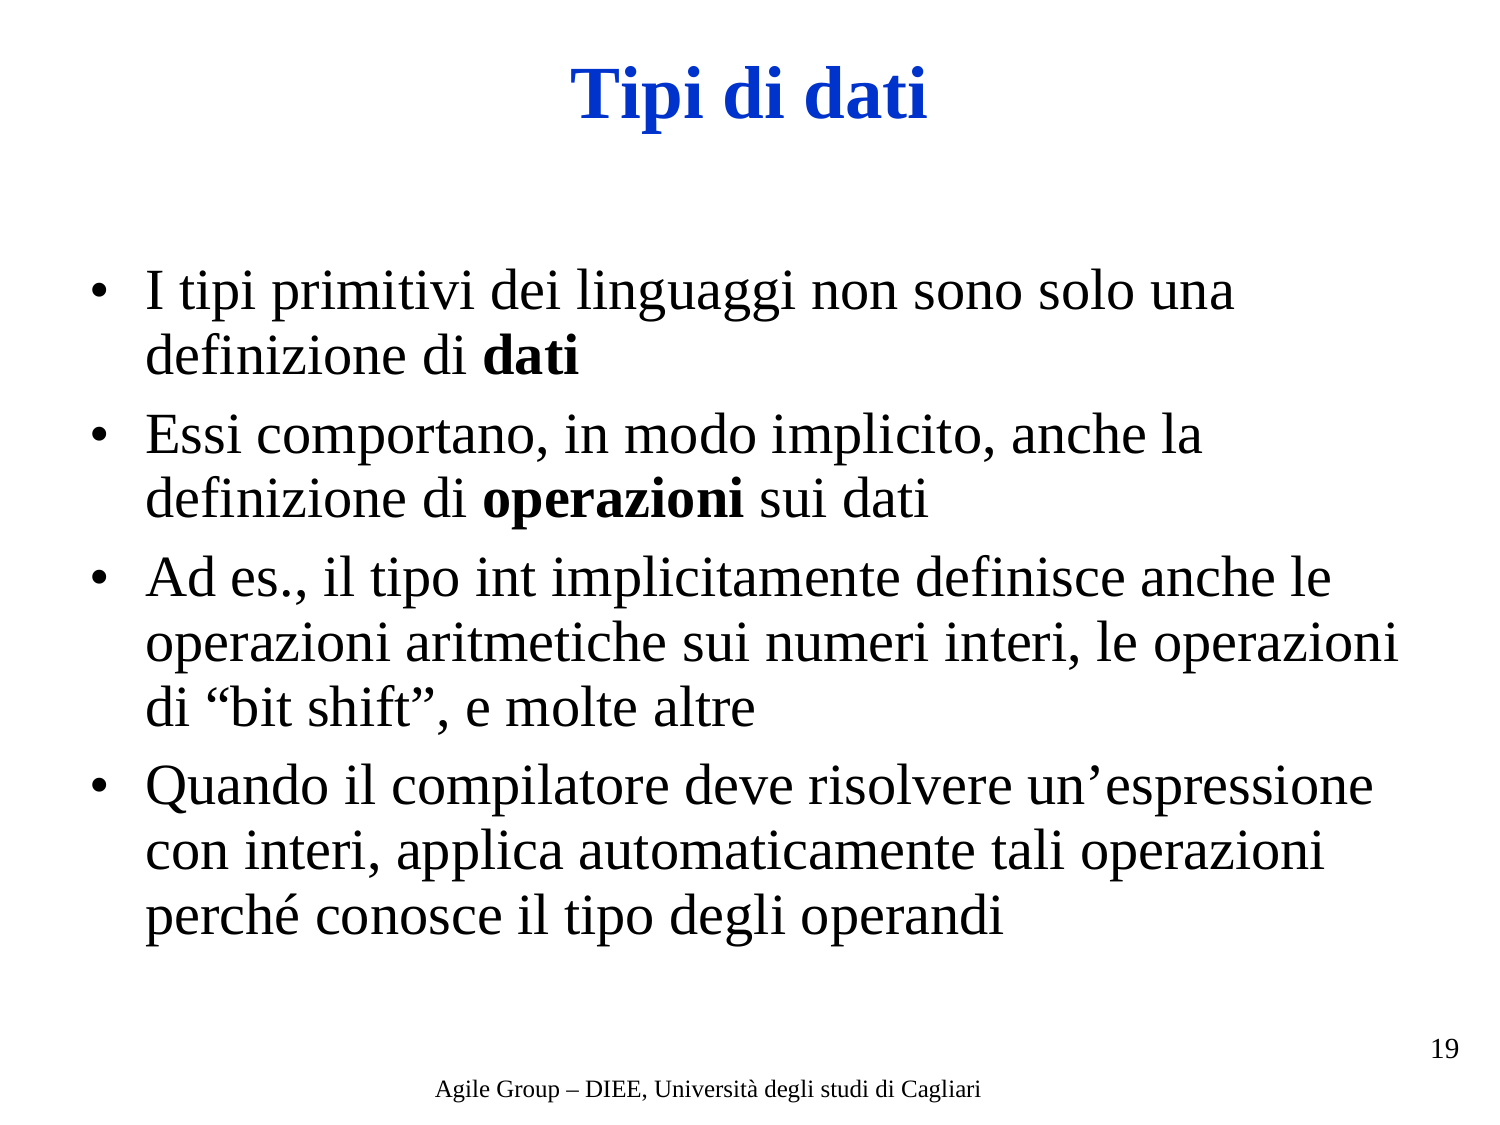

# Tipi di dati
I tipi primitivi dei linguaggi non sono solo una definizione di dati
Essi comportano, in modo implicito, anche la definizione di operazioni sui dati
Ad es., il tipo int implicitamente definisce anche le operazioni aritmetiche sui numeri interi, le operazioni di “bit shift”, e molte altre
Quando il compilatore deve risolvere un’espressione con interi, applica automaticamente tali operazioni perché conosce il tipo degli operandi
19